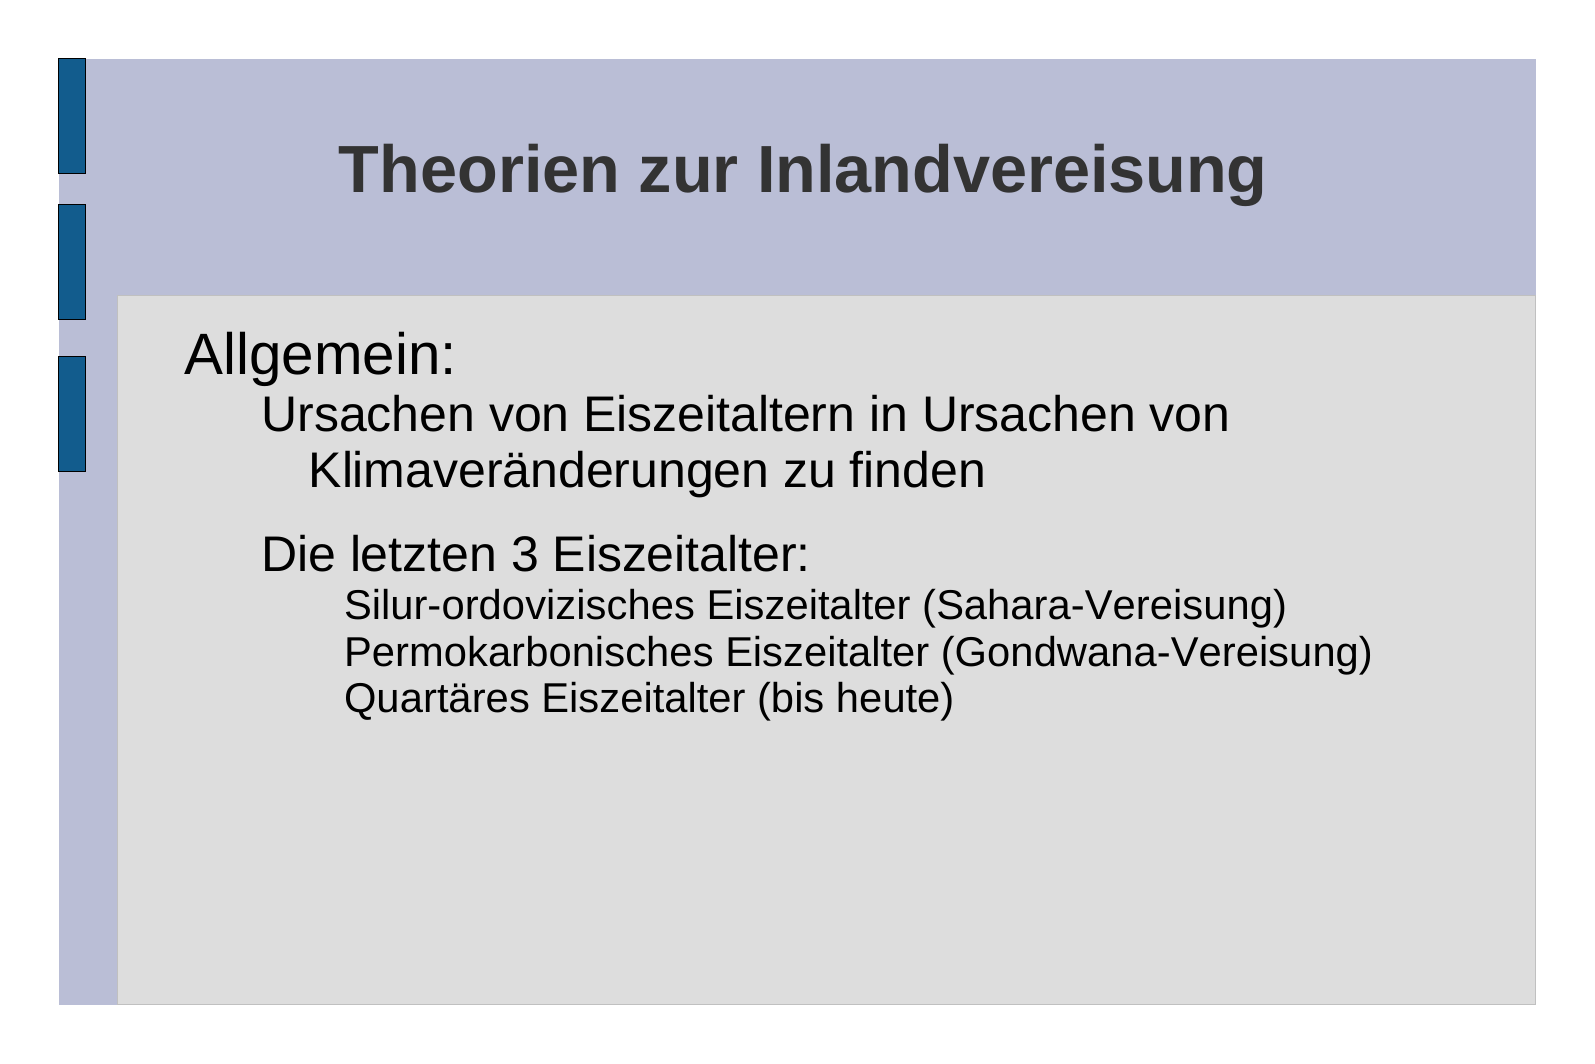

# Theorien zur Inlandvereisung
Allgemein:
Ursachen von Eiszeitaltern in Ursachen von Klimaveränderungen zu finden
Die letzten 3 Eiszeitalter:
Silur-ordovizisches Eiszeitalter (Sahara-Vereisung)
Permokarbonisches Eiszeitalter (Gondwana-Vereisung)
Quartäres Eiszeitalter (bis heute)